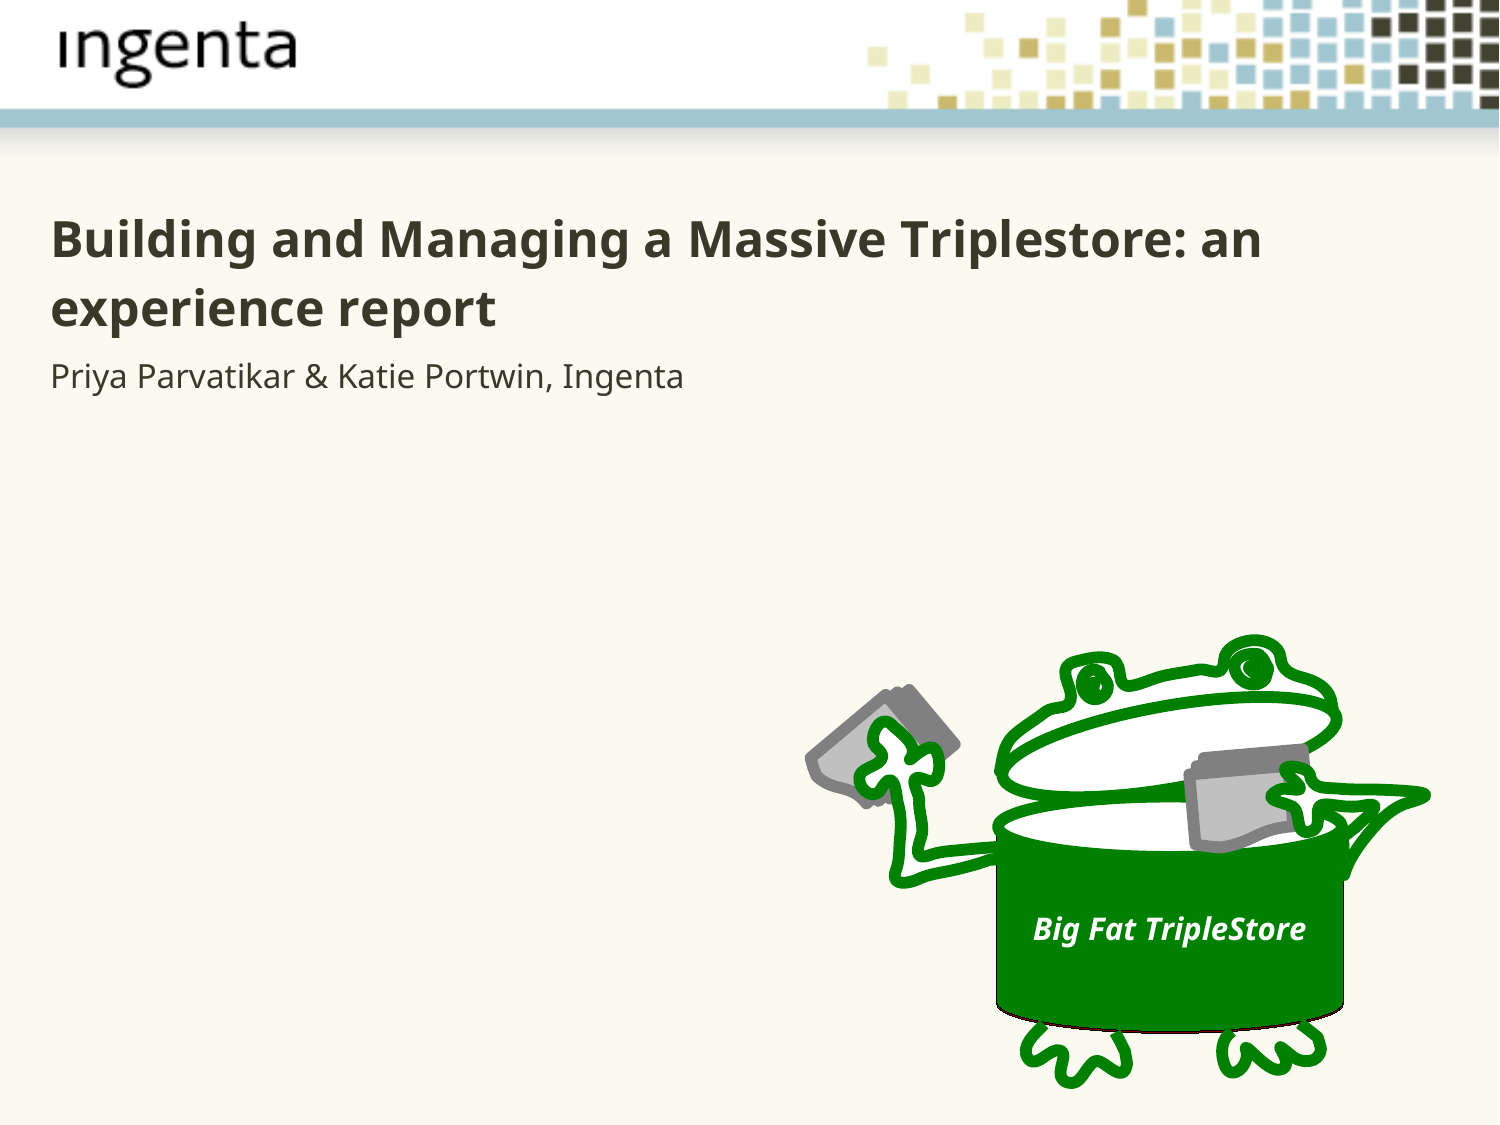

# Building and Managing a Massive Triplestore: an experience report
Priya Parvatikar & Katie Portwin, Ingenta
Big Fat TripleStore